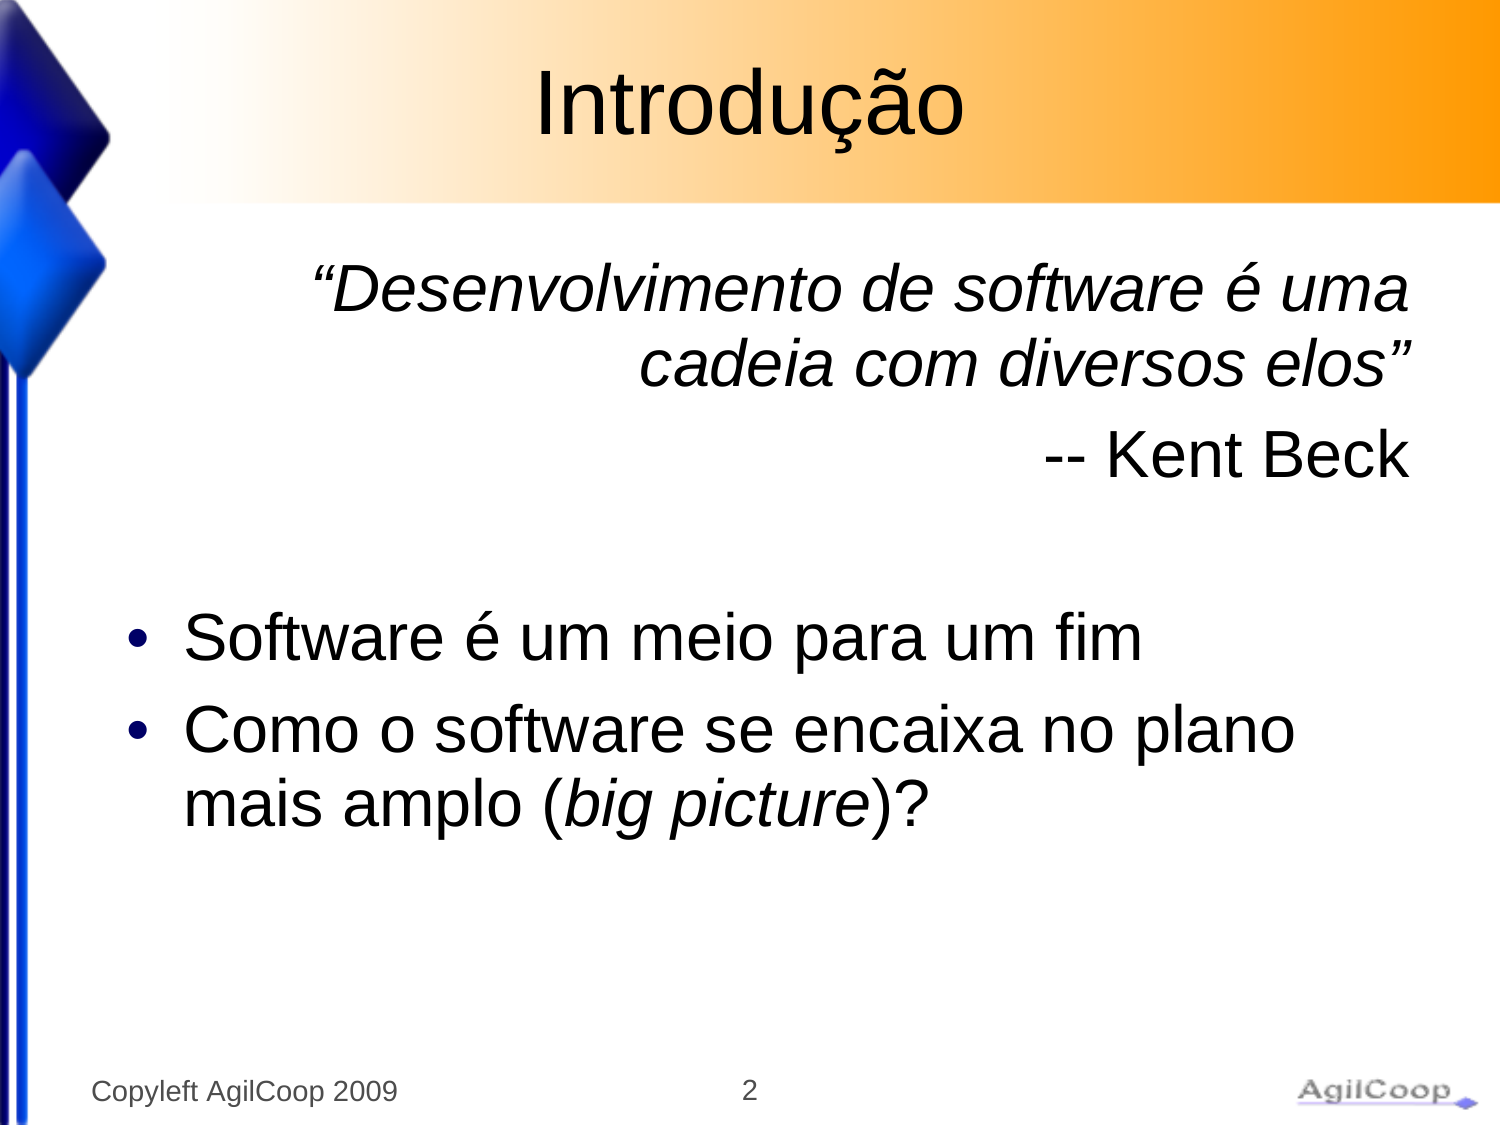

# Introdução
“Desenvolvimento de software é uma cadeia com diversos elos”
-- Kent Beck
Software é um meio para um fim
Como o software se encaixa no plano mais amplo (big picture)?
Copyleft AgilCoop 2009
2